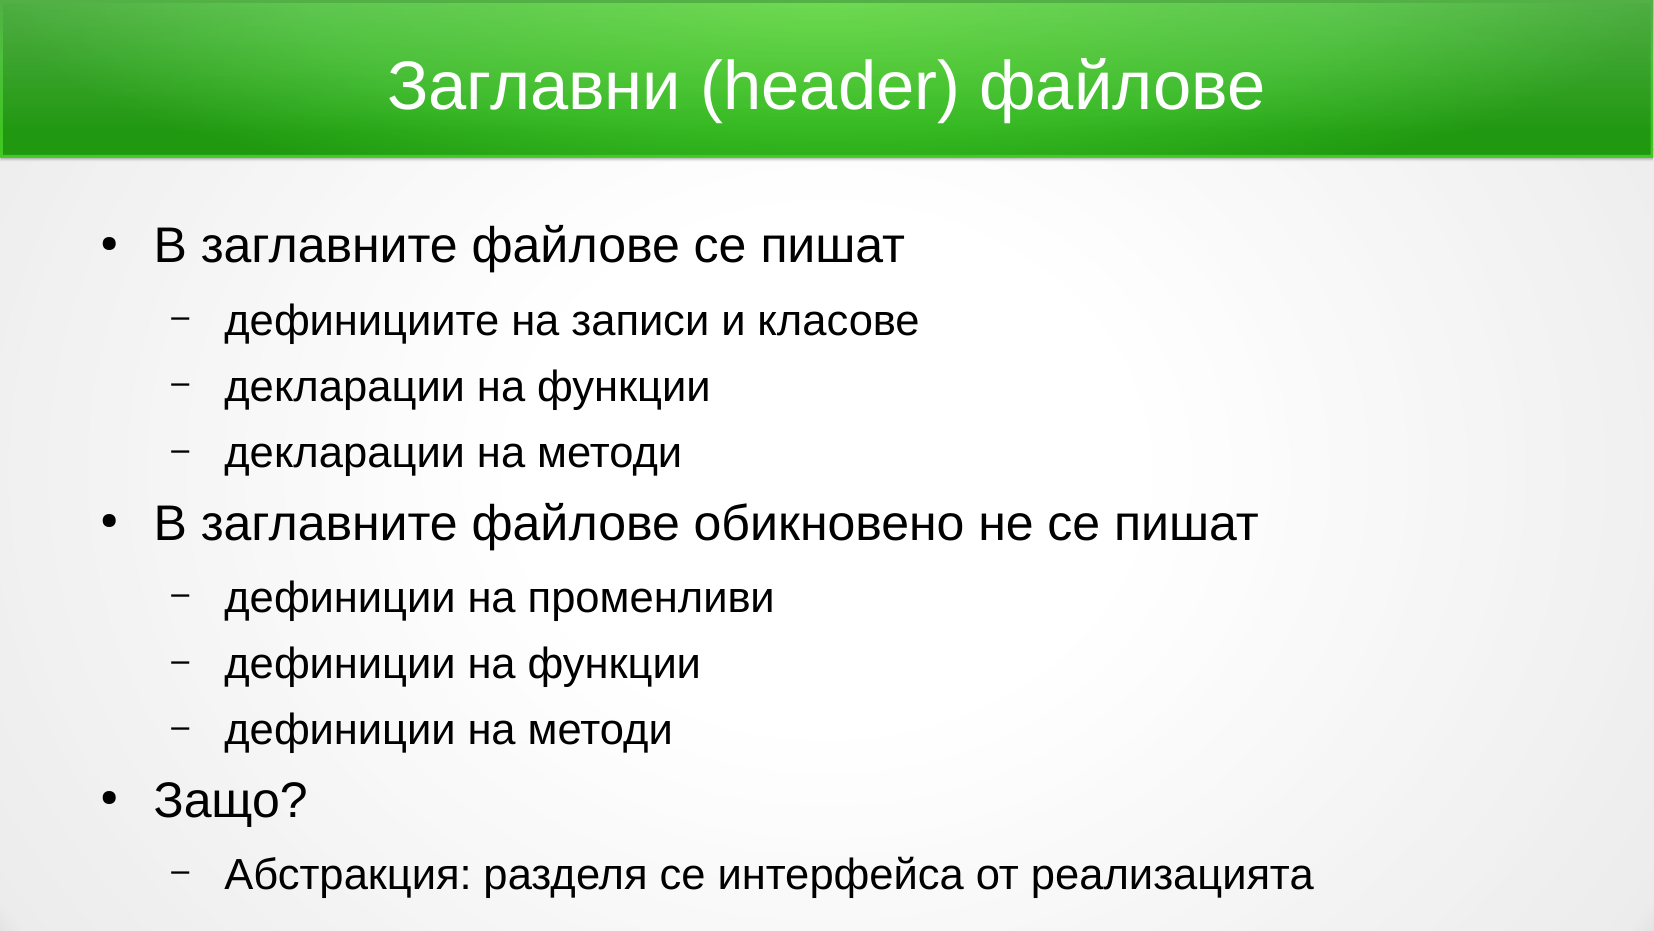

# Заглавни (header) файлове
В заглавните файлове се пишат
дефинициите на записи и класове
декларации на функции
декларации на методи
В заглавните файлове обикновено не се пишат
дефиниции на променливи
дефиниции на функции
дефиниции на методи
Защо?
Абстракция: разделя се интерфейса от реализацията